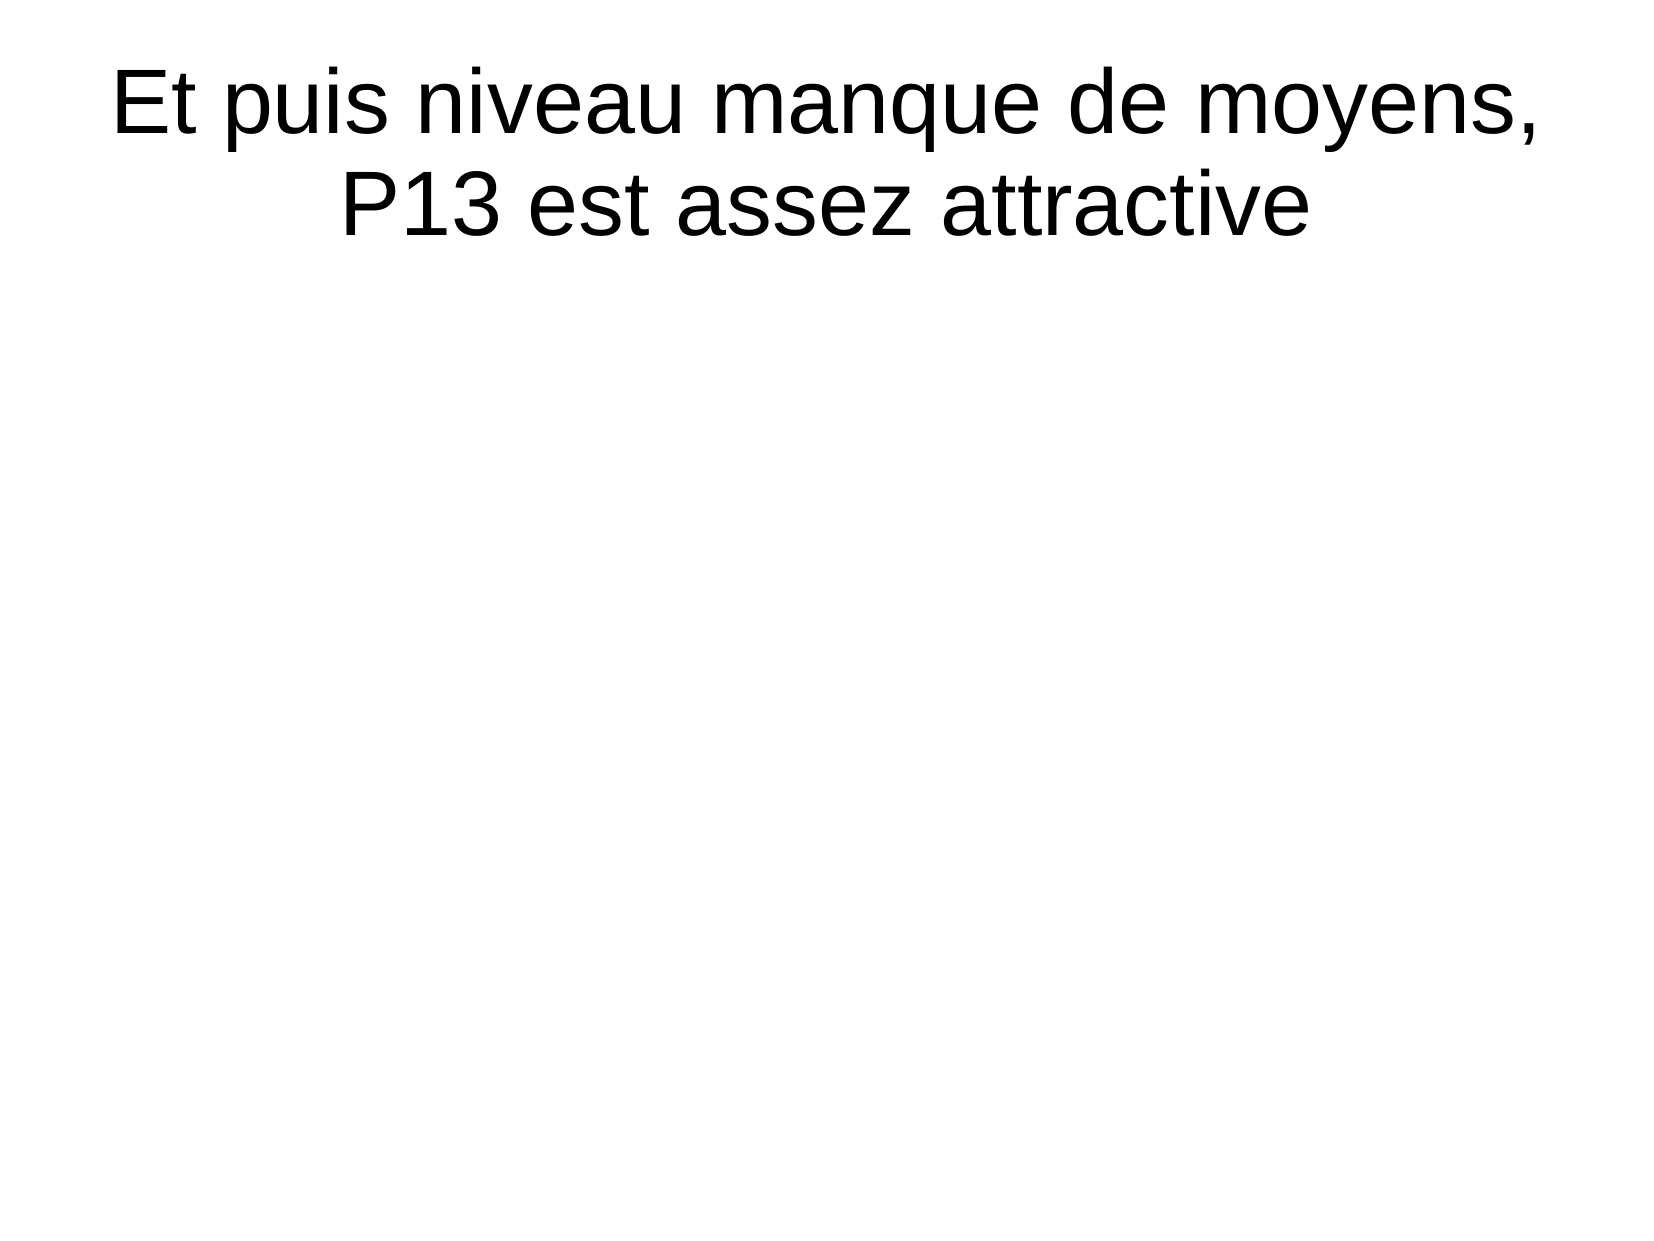

# Et puis niveau manque de moyens, P13 est assez attractive